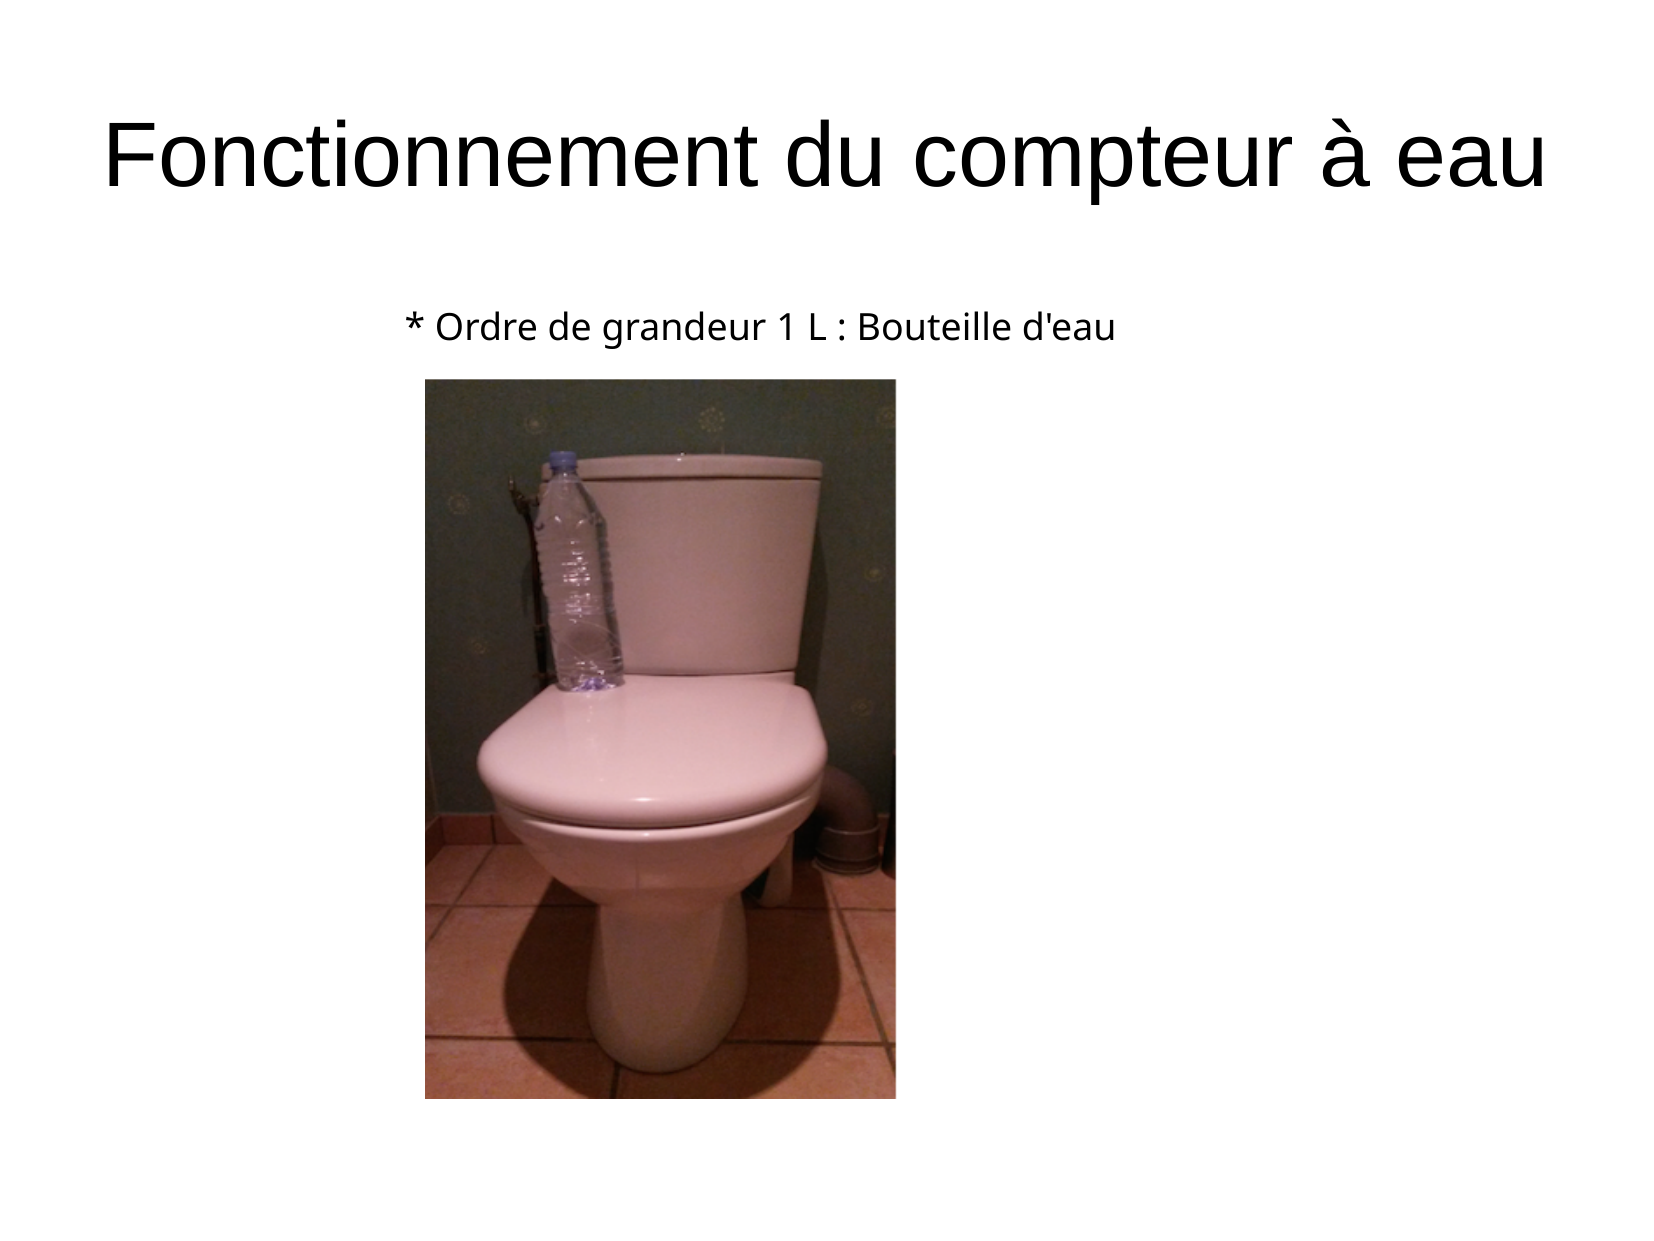

# Fonctionnement du compteur à eau
* Ordre de grandeur 1 L : Bouteille d'eau